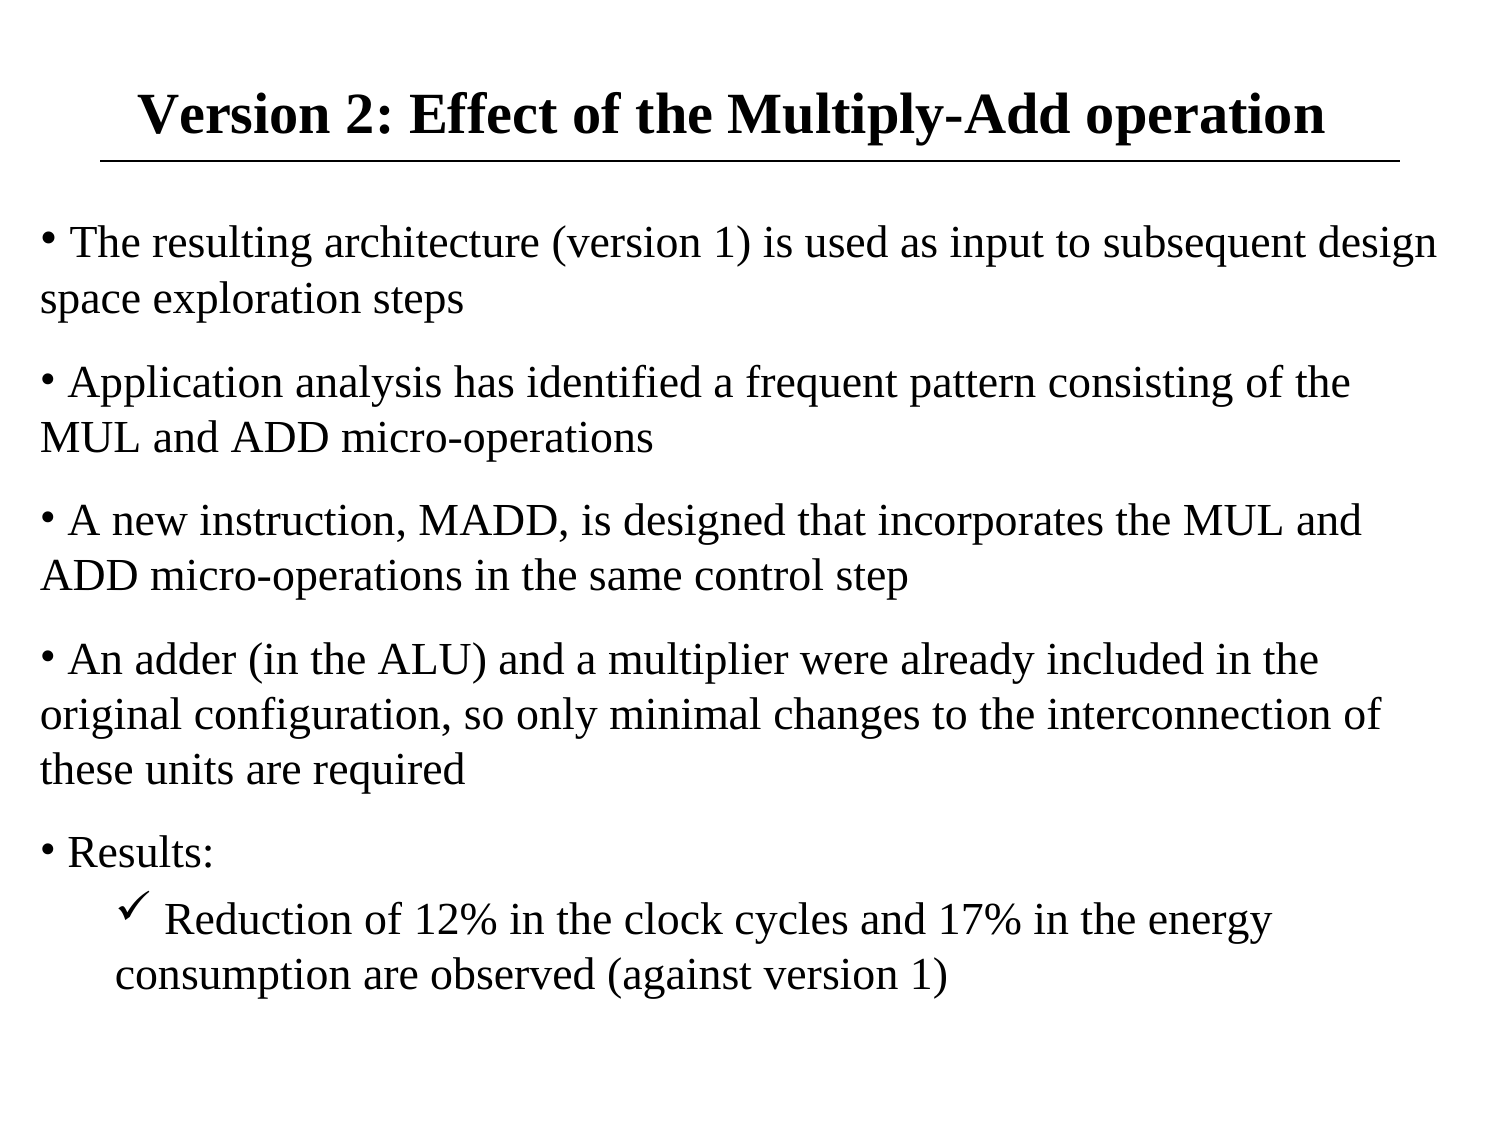

# Version 2: Effect of the Multiply-Add operation
 The resulting architecture (version 1) is used as input to subsequent design space exploration steps
 Application analysis has identified a frequent pattern consisting of the MUL and ADD micro-operations
 A new instruction, MADD, is designed that incorporates the MUL and ADD micro-operations in the same control step
 An adder (in the ALU) and a multiplier were already included in the original configuration, so only minimal changes to the interconnection of these units are required
 Results:
 Reduction of 12% in the clock cycles and 17% in the energy consumption are observed (against version 1)